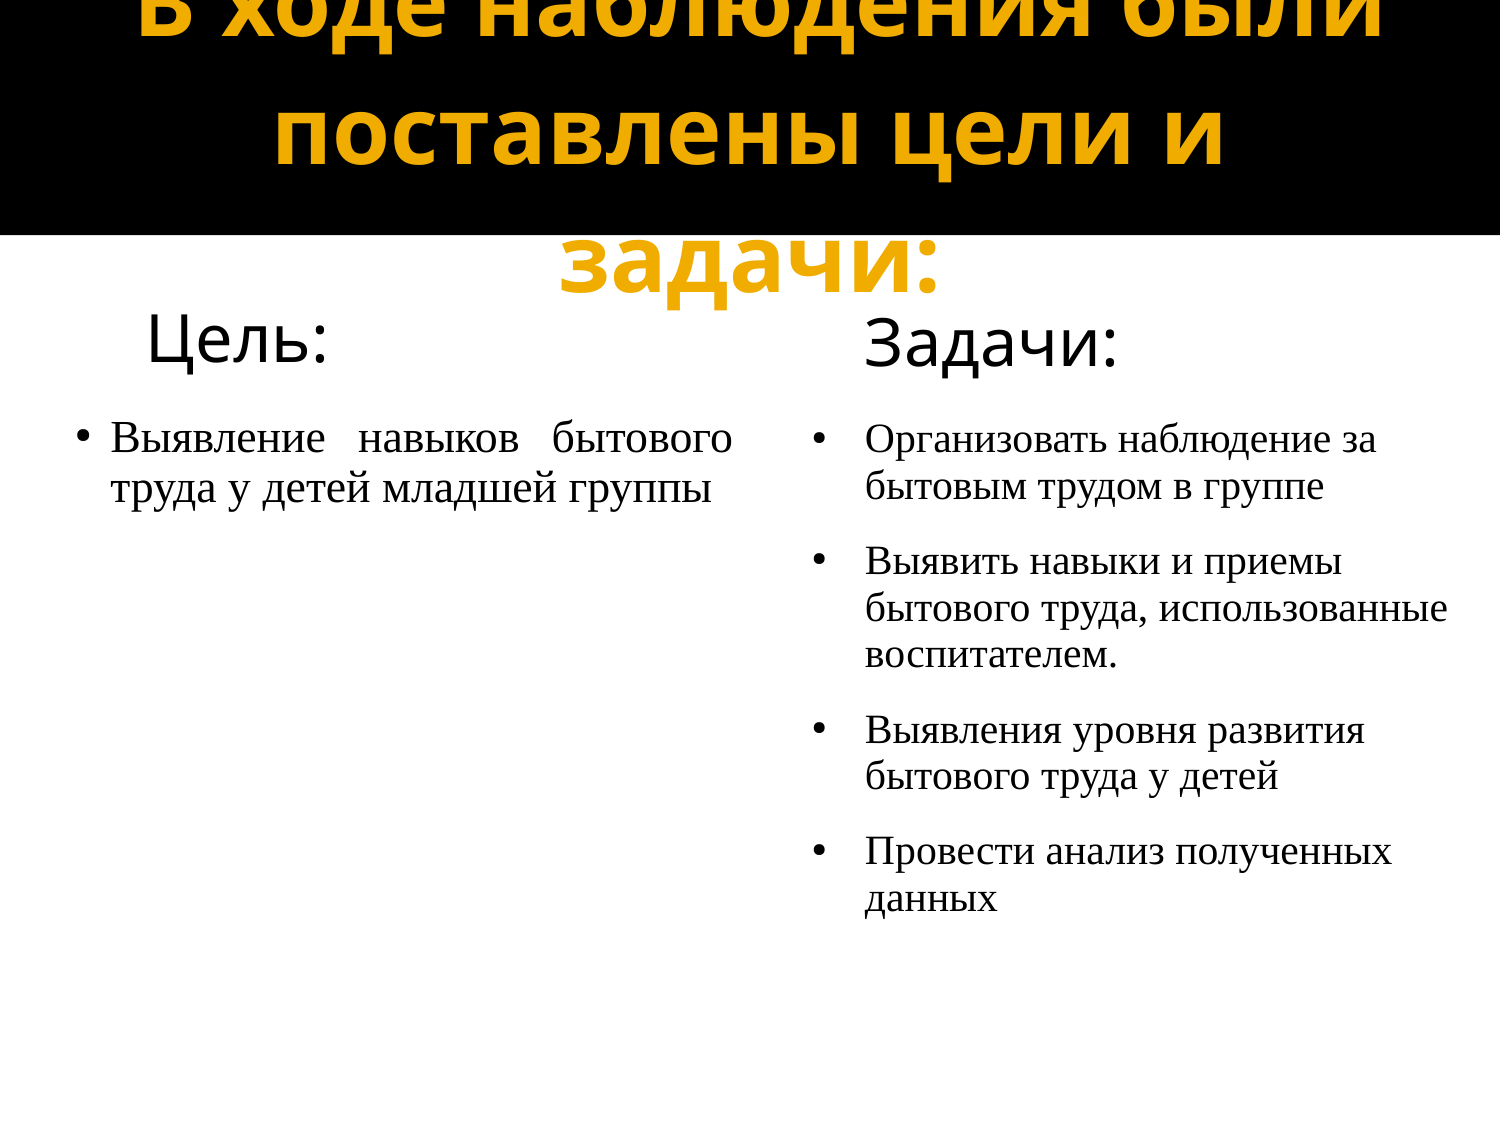

# аВ ходе наблюдения были поставлены цели и задачи:
Цель:
Выявление навыков бытового труда у детей младшей группы
Задачи:
Организовать наблюдение за бытовым трудом в группе
Выявить навыки и приемы бытового труда, использованные воспитателем.
Выявления уровня развития бытового труда у детей
Провести анализ полученных данных